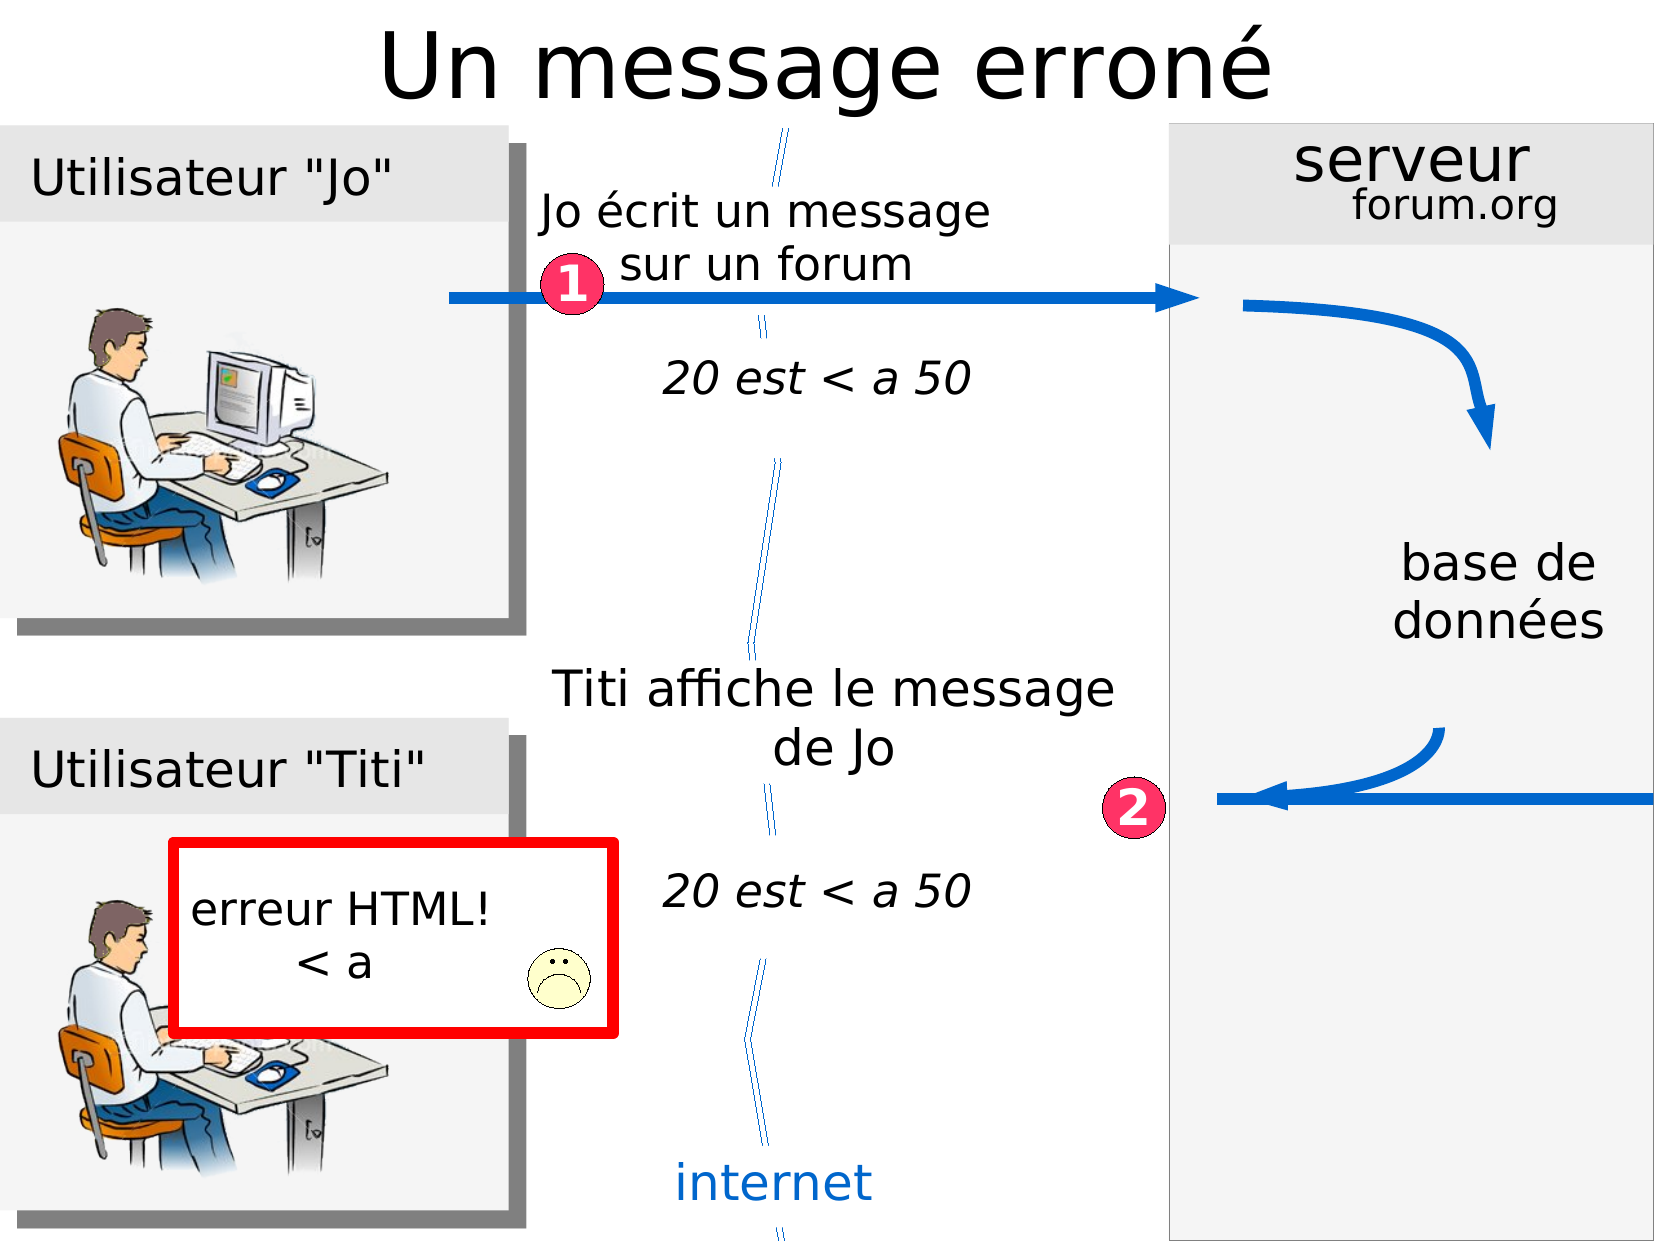

# Un message erroné
serveur
Utilisateur "Jo"
forum.org
Jo écrit un message
sur un forum
1
20 est < a 50
base de données
Titi affiche le message
de Jo
Utilisateur "Titi"
2
20 est < a 50
erreur HTML!
< a
internet